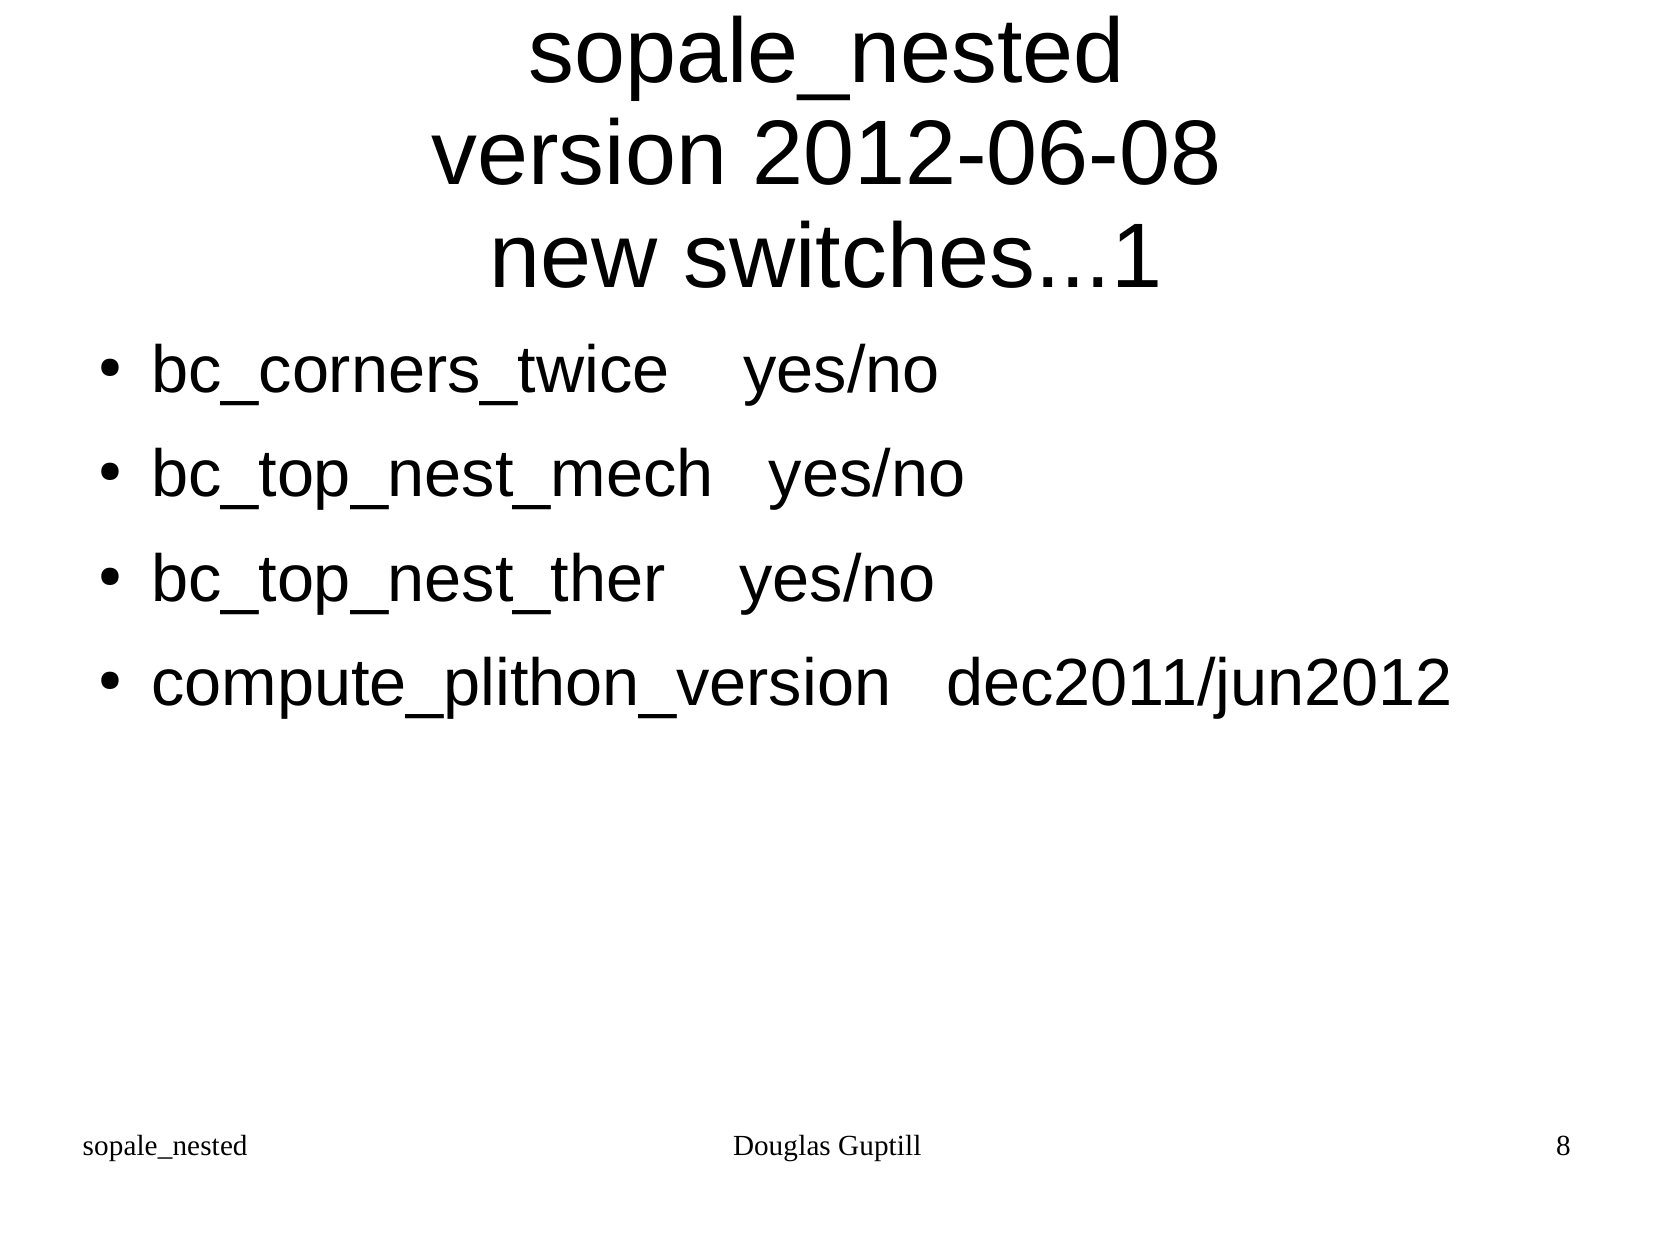

# sopale_nested version 2012-06-08 new switches...1
bc_corners_twice yes/no
bc_top_nest_mech yes/no
bc_top_nest_ther yes/no
compute_plithon_version dec2011/jun2012
sopale_nested
Douglas Guptill
8